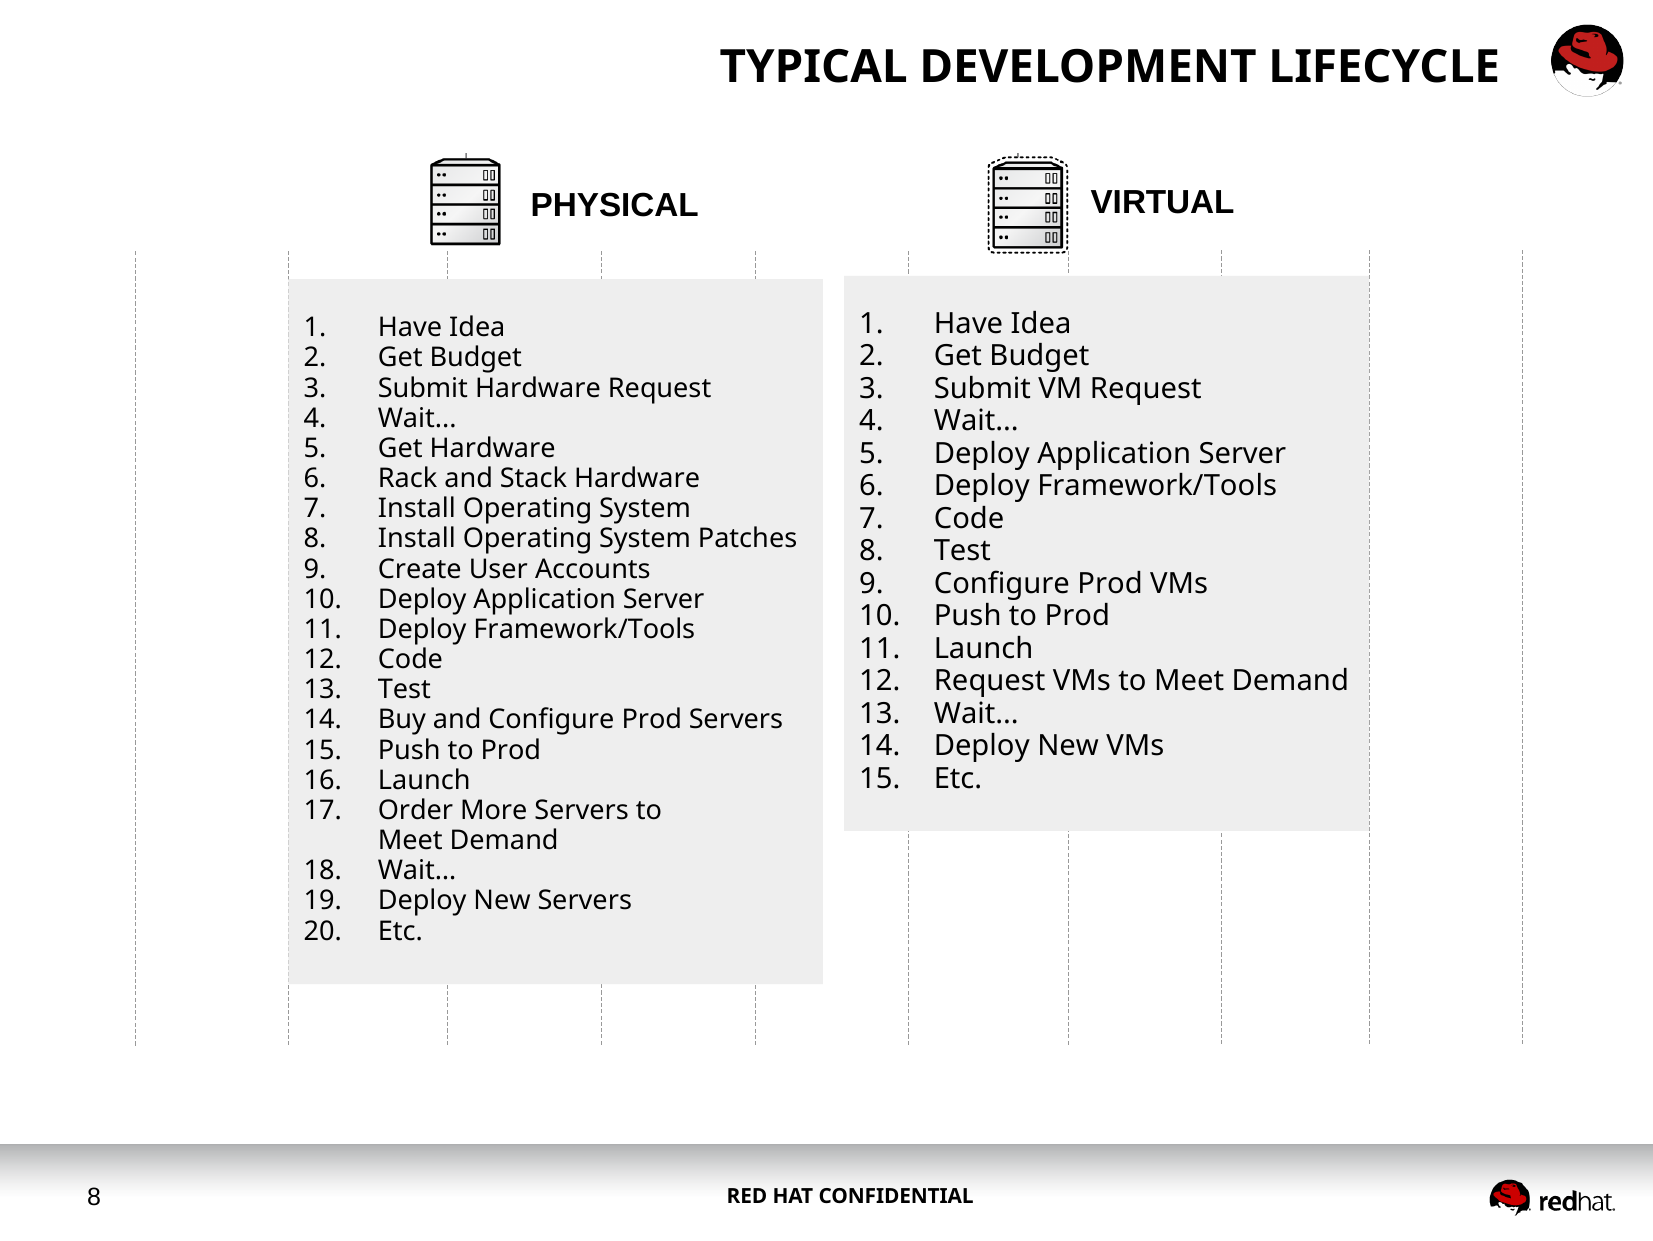

# TYPICAL DEVELOPMENT LIFECYCLE
VIRTUAL
PHYSICAL
Have Idea
Get Budget
Submit VM Request
Wait...
Deploy Application Server
Deploy Framework/Tools
Code
Test
Configure Prod VMs
Push to Prod
Launch
Request VMs to Meet Demand
Wait...
Deploy New VMs
Etc.
Have Idea
Get Budget
Submit Hardware Request
Wait...
Get Hardware
Rack and Stack Hardware
Install Operating System
Install Operating System Patches
Create User Accounts
Deploy Application Server
Deploy Framework/Tools
Code
Test
Buy and Configure Prod Servers
Push to Prod
Launch
Order More Servers to
Meet Demand
Wait…
Deploy New Servers
Etc.